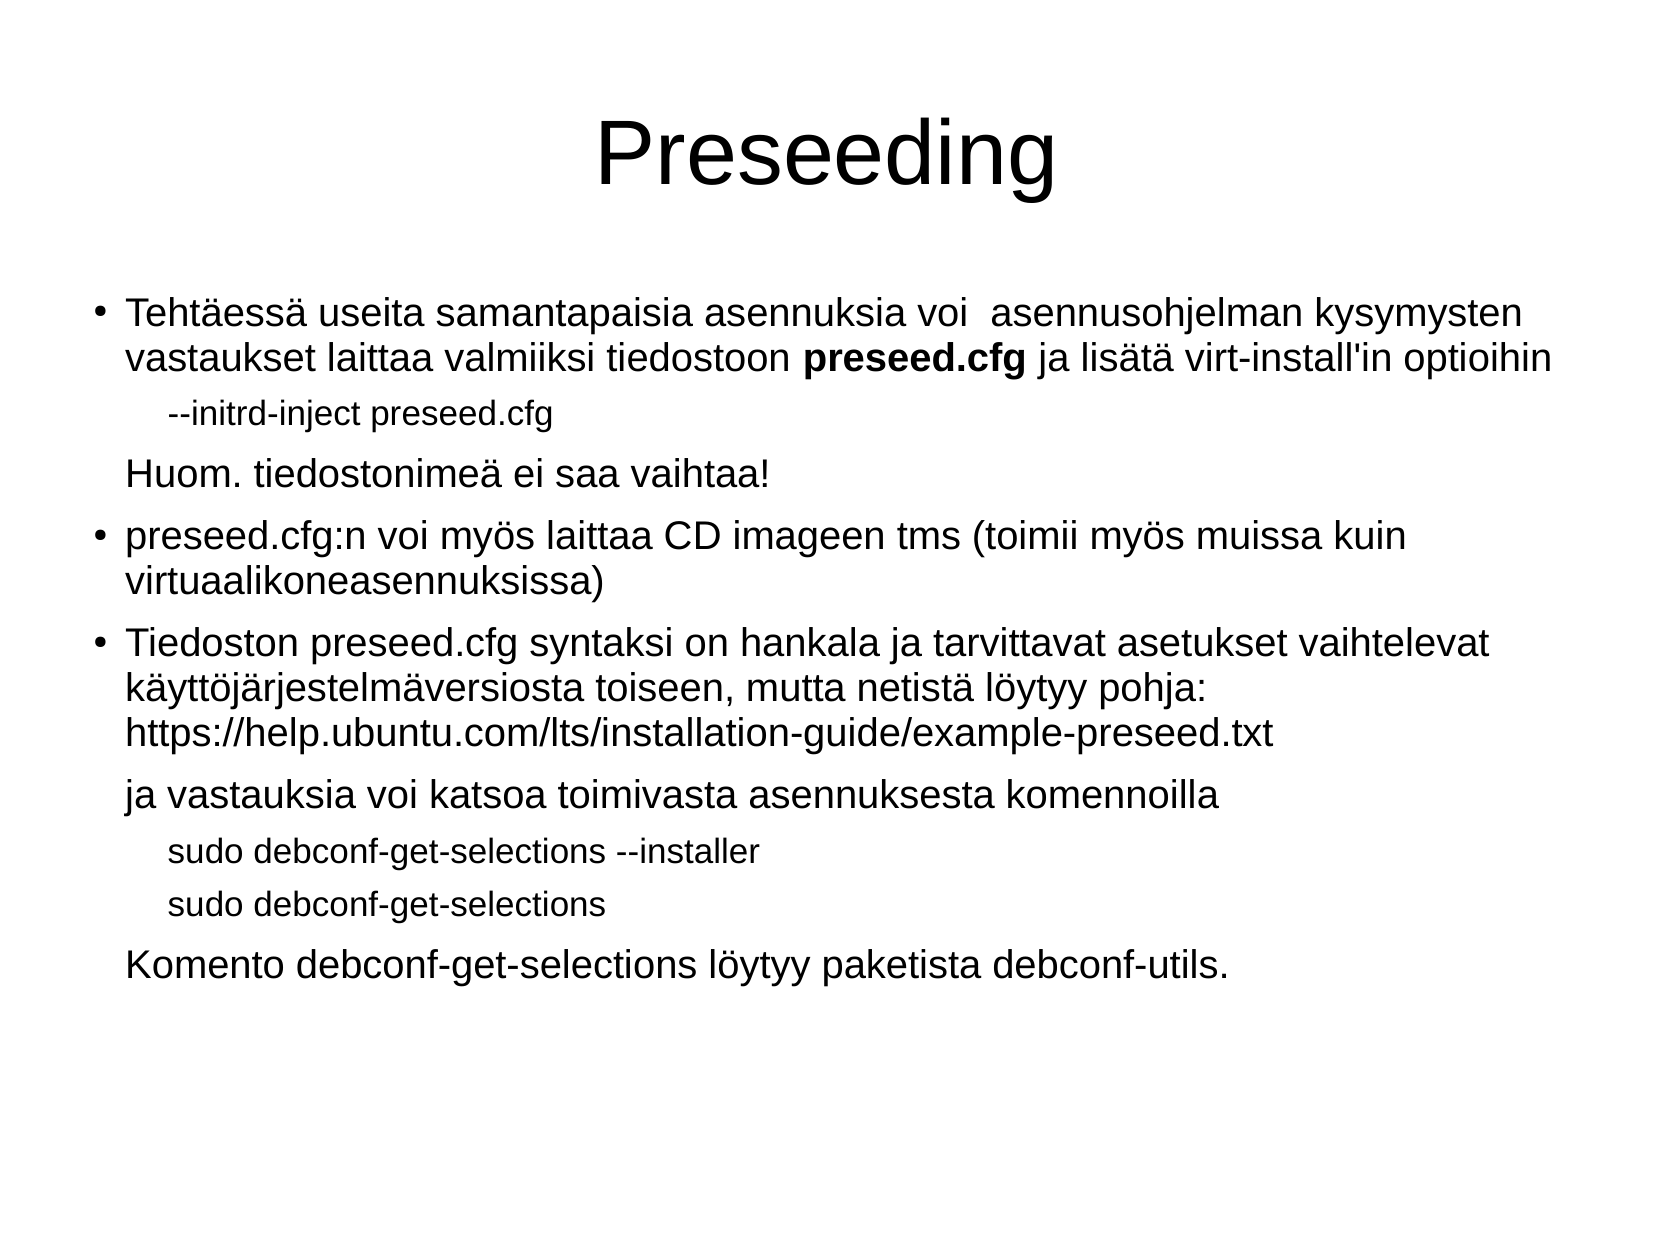

# Preseeding
Tehtäessä useita samantapaisia asennuksia voi asennusohjelman kysymysten vastaukset laittaa valmiiksi tiedostoon preseed.cfg ja lisätä virt-install'in optioihin
--initrd-inject preseed.cfg
Huom. tiedostonimeä ei saa vaihtaa!
preseed.cfg:n voi myös laittaa CD imageen tms (toimii myös muissa kuin virtuaalikoneasennuksissa)
Tiedoston preseed.cfg syntaksi on hankala ja tarvittavat asetukset vaihtelevat käyttöjärjestelmäversiosta toiseen, mutta netistä löytyy pohja: https://help.ubuntu.com/lts/installation-guide/example-preseed.txt
ja vastauksia voi katsoa toimivasta asennuksesta komennoilla
sudo debconf-get-selections --installer
sudo debconf-get-selections
Komento debconf-get-selections löytyy paketista debconf-utils.